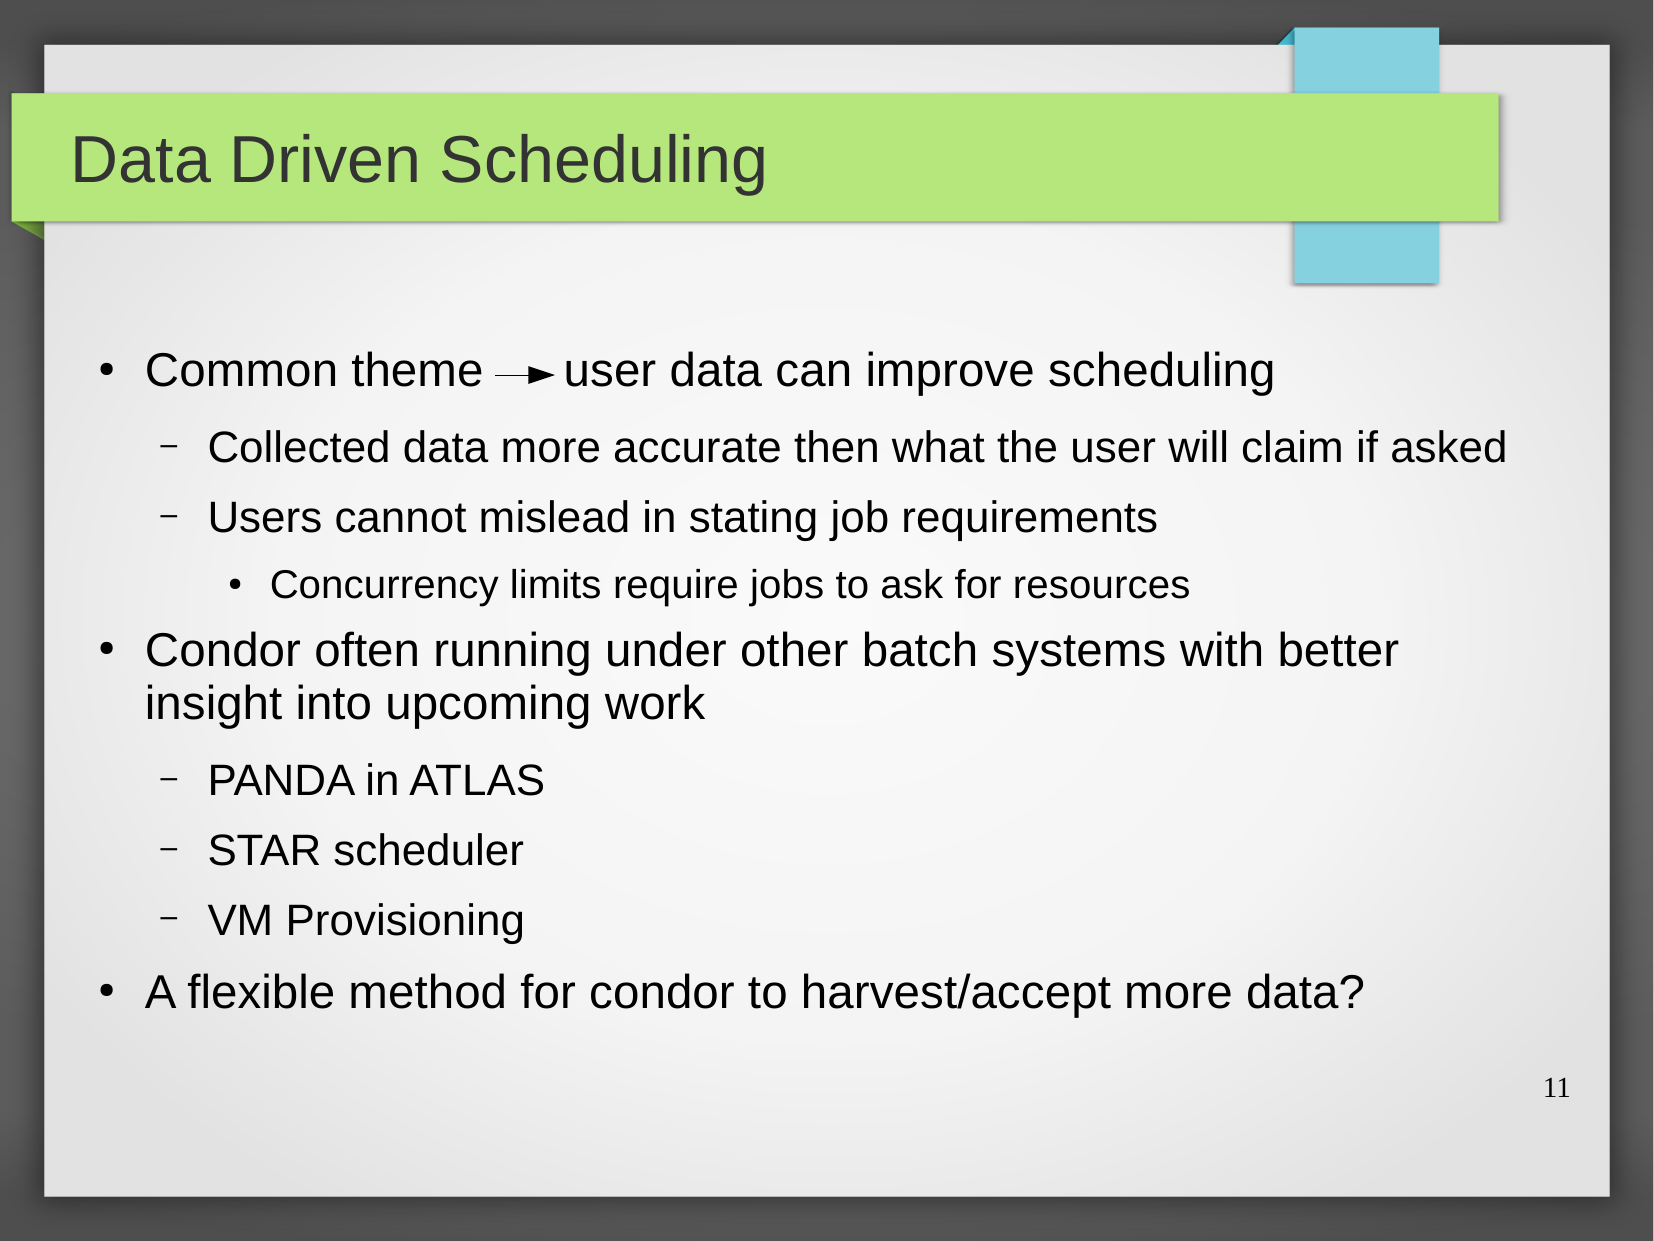

# Data Driven Scheduling
Common theme user data can improve scheduling
Collected data more accurate then what the user will claim if asked
Users cannot mislead in stating job requirements
Concurrency limits require jobs to ask for resources
Condor often running under other batch systems with better insight into upcoming work
PANDA in ATLAS
STAR scheduler
VM Provisioning
A flexible method for condor to harvest/accept more data?
11